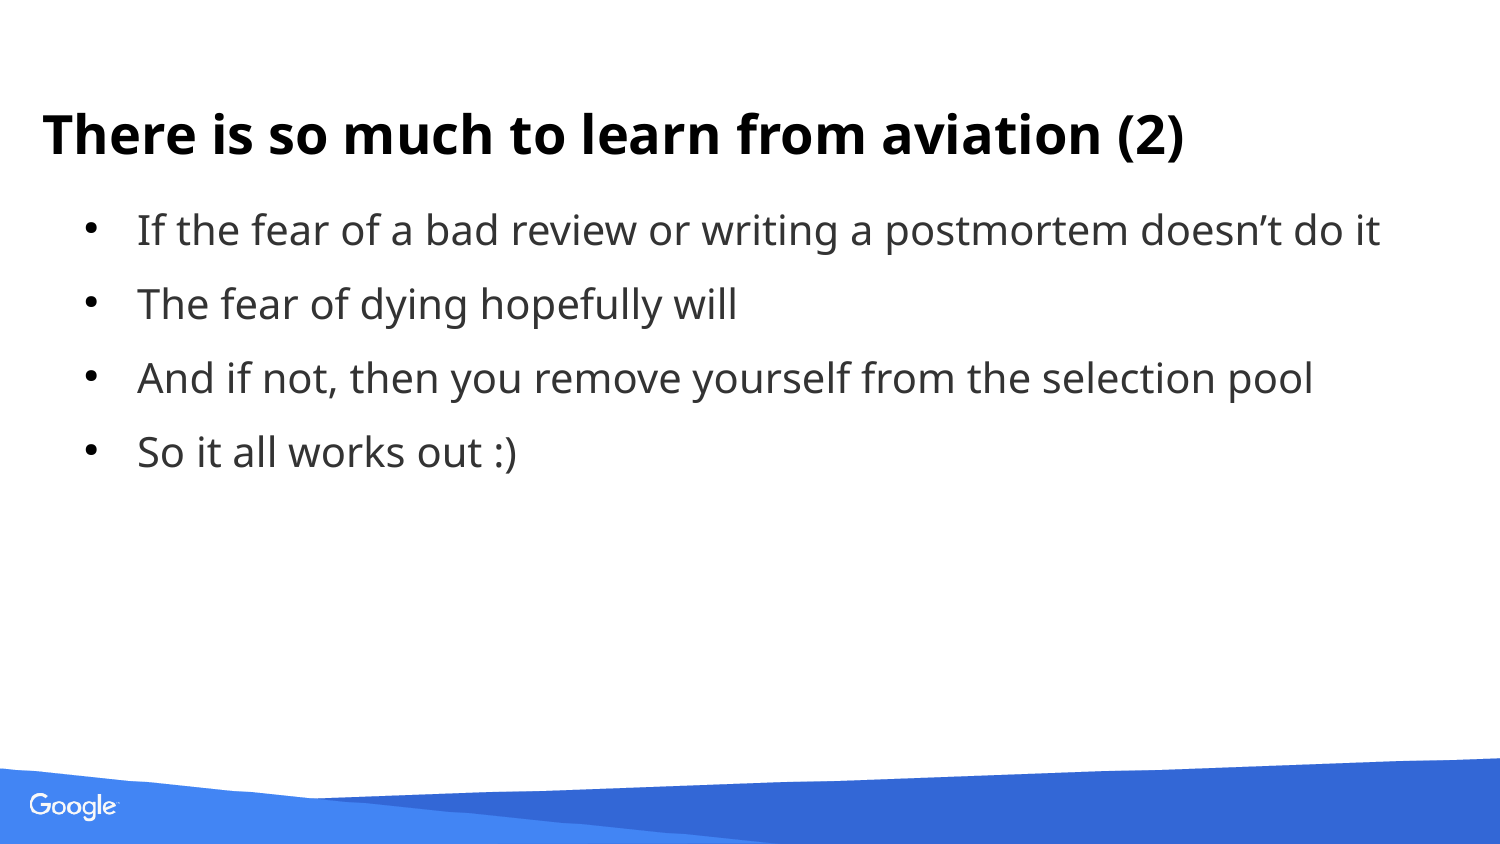

There is so much to learn from aviation (2)
# If the fear of a bad review or writing a postmortem doesn’t do it
The fear of dying hopefully will
And if not, then you remove yourself from the selection pool
So it all works out :)